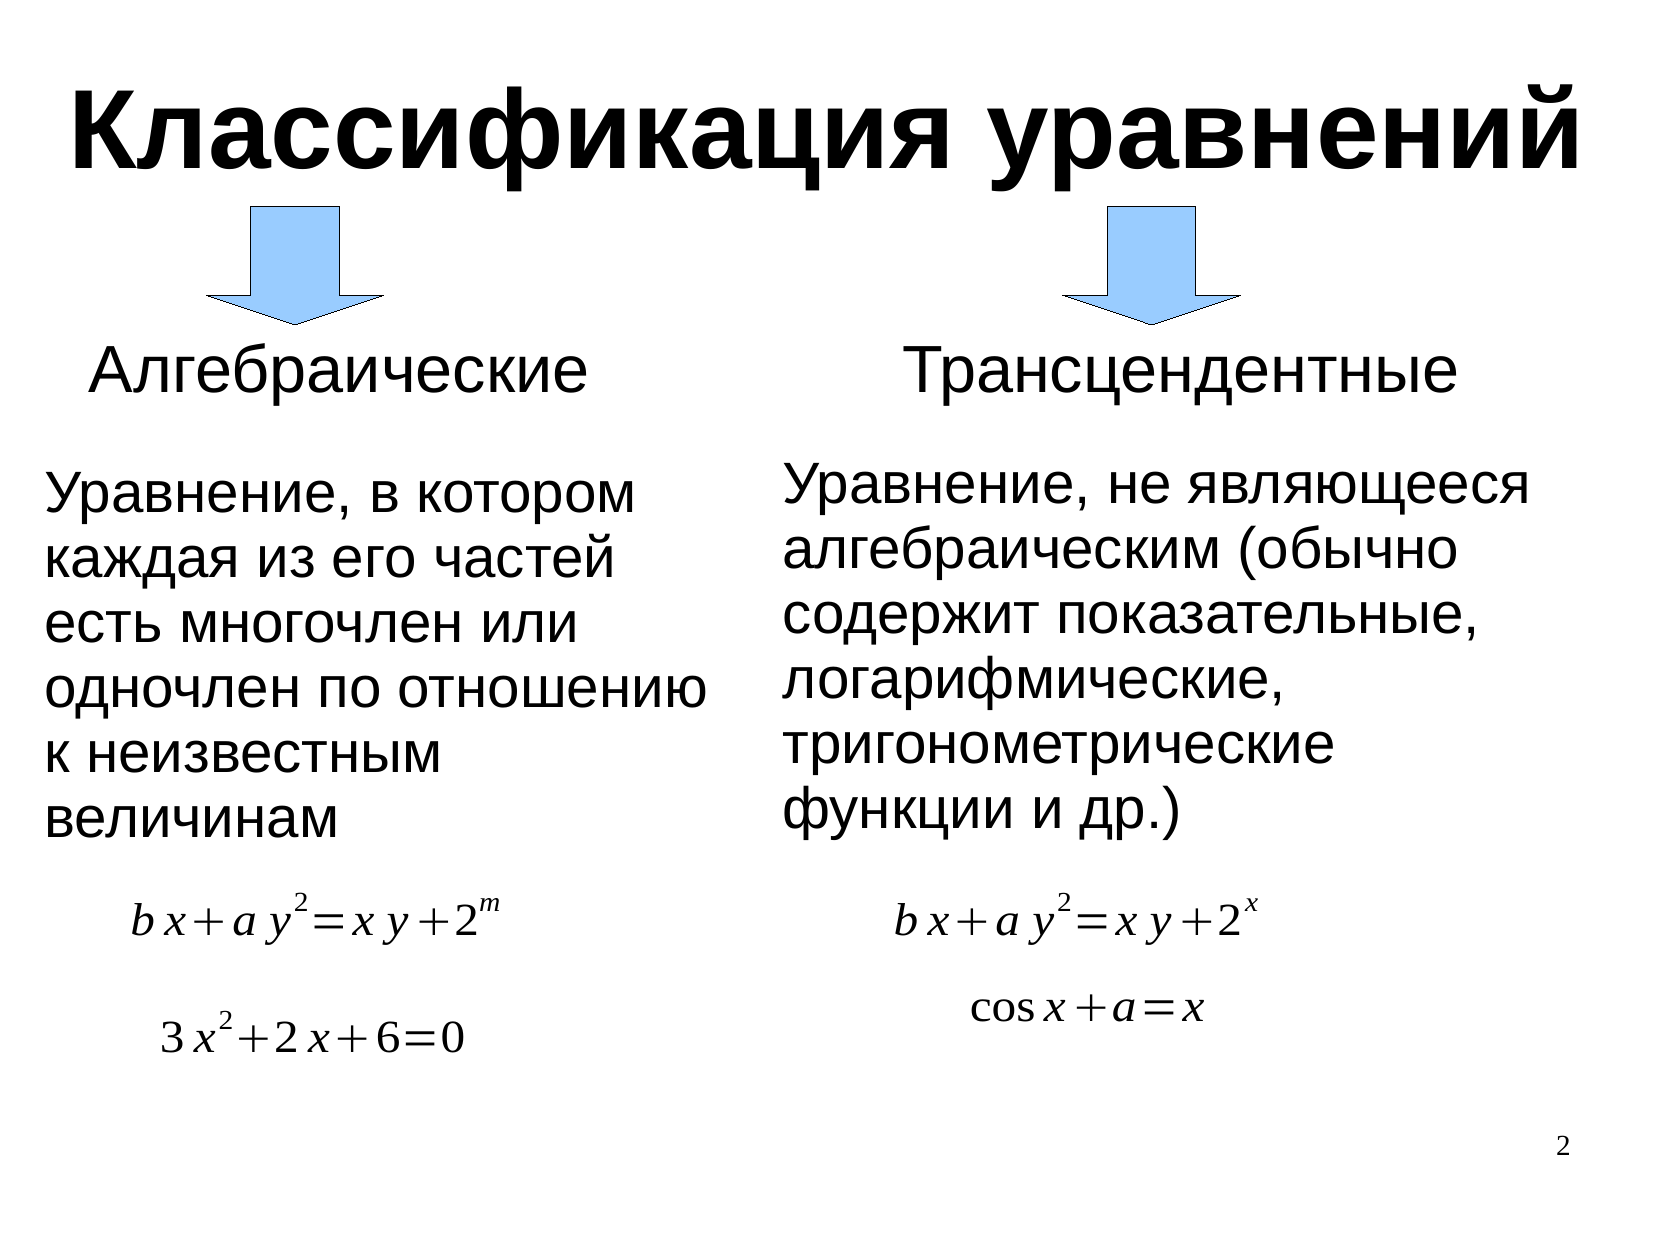

Классификация уравнений
Алгебраические
Трансцендентные
Уравнение, не являющееся алгебраическим (обычно содержит показательные, логарифмические, тригонометрические функции и др.)
Уравнение, в котором каждая из его частей есть многочлен или одночлен по отношению к неизвестным величинам
2